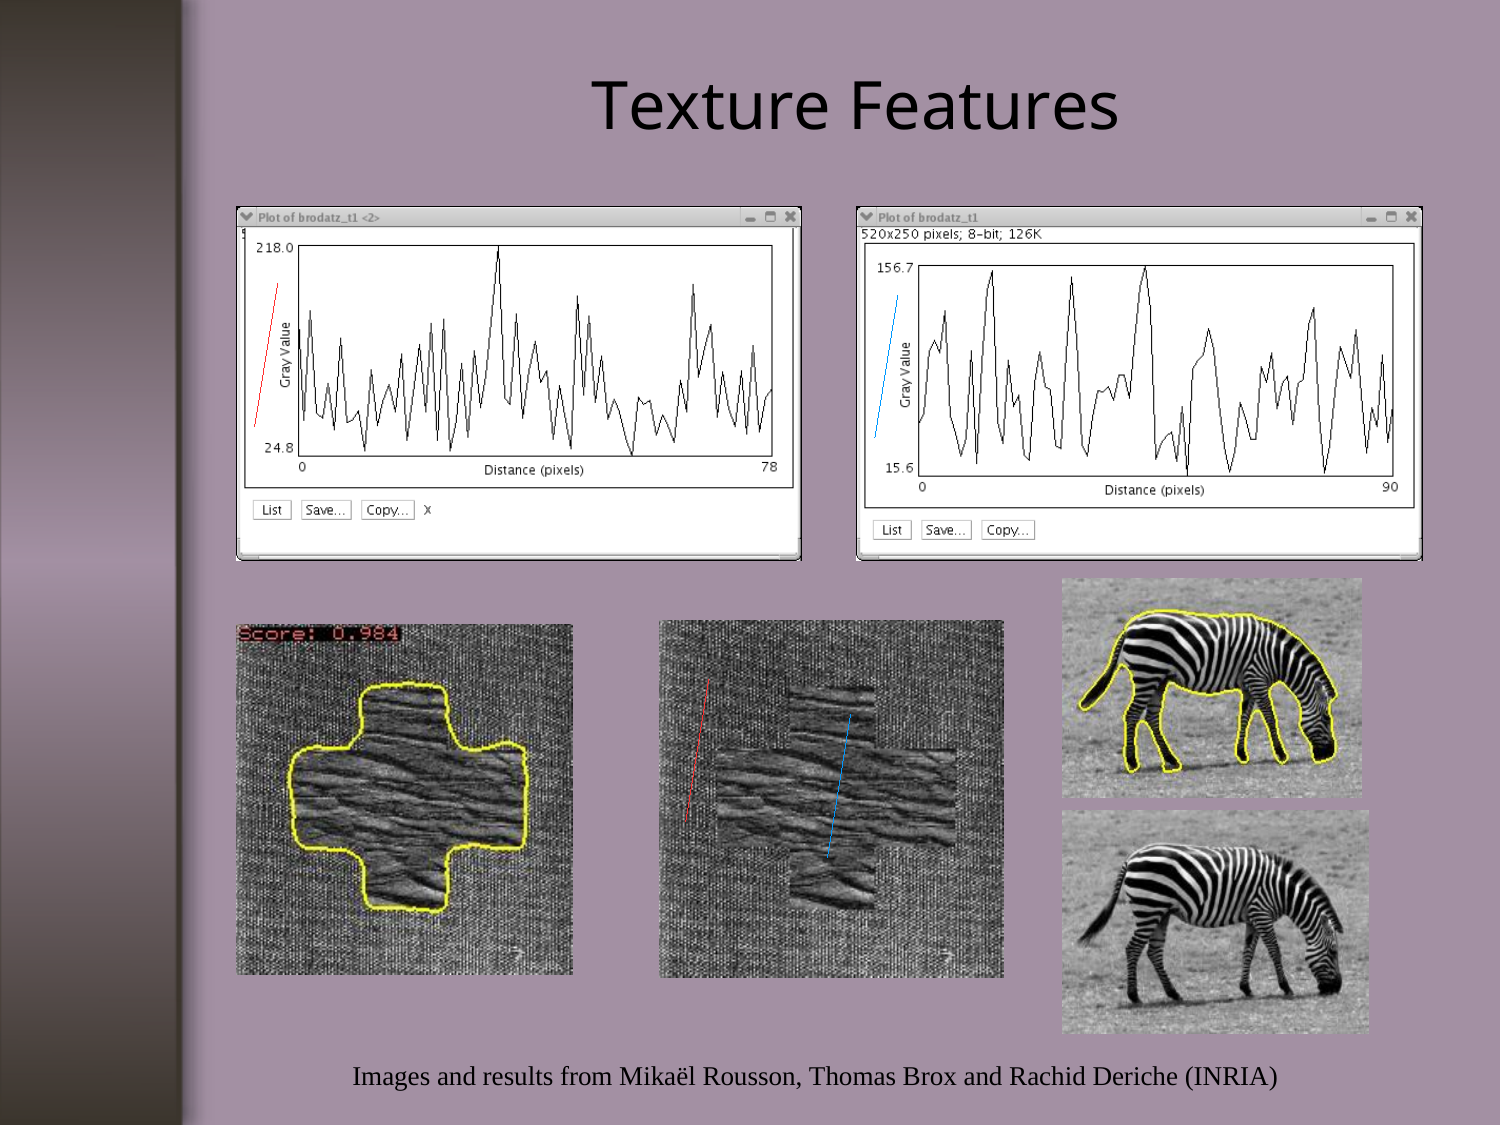

# Texture Features
Images and results from Mikaël Rousson, Thomas Brox and Rachid Deriche (INRIA)